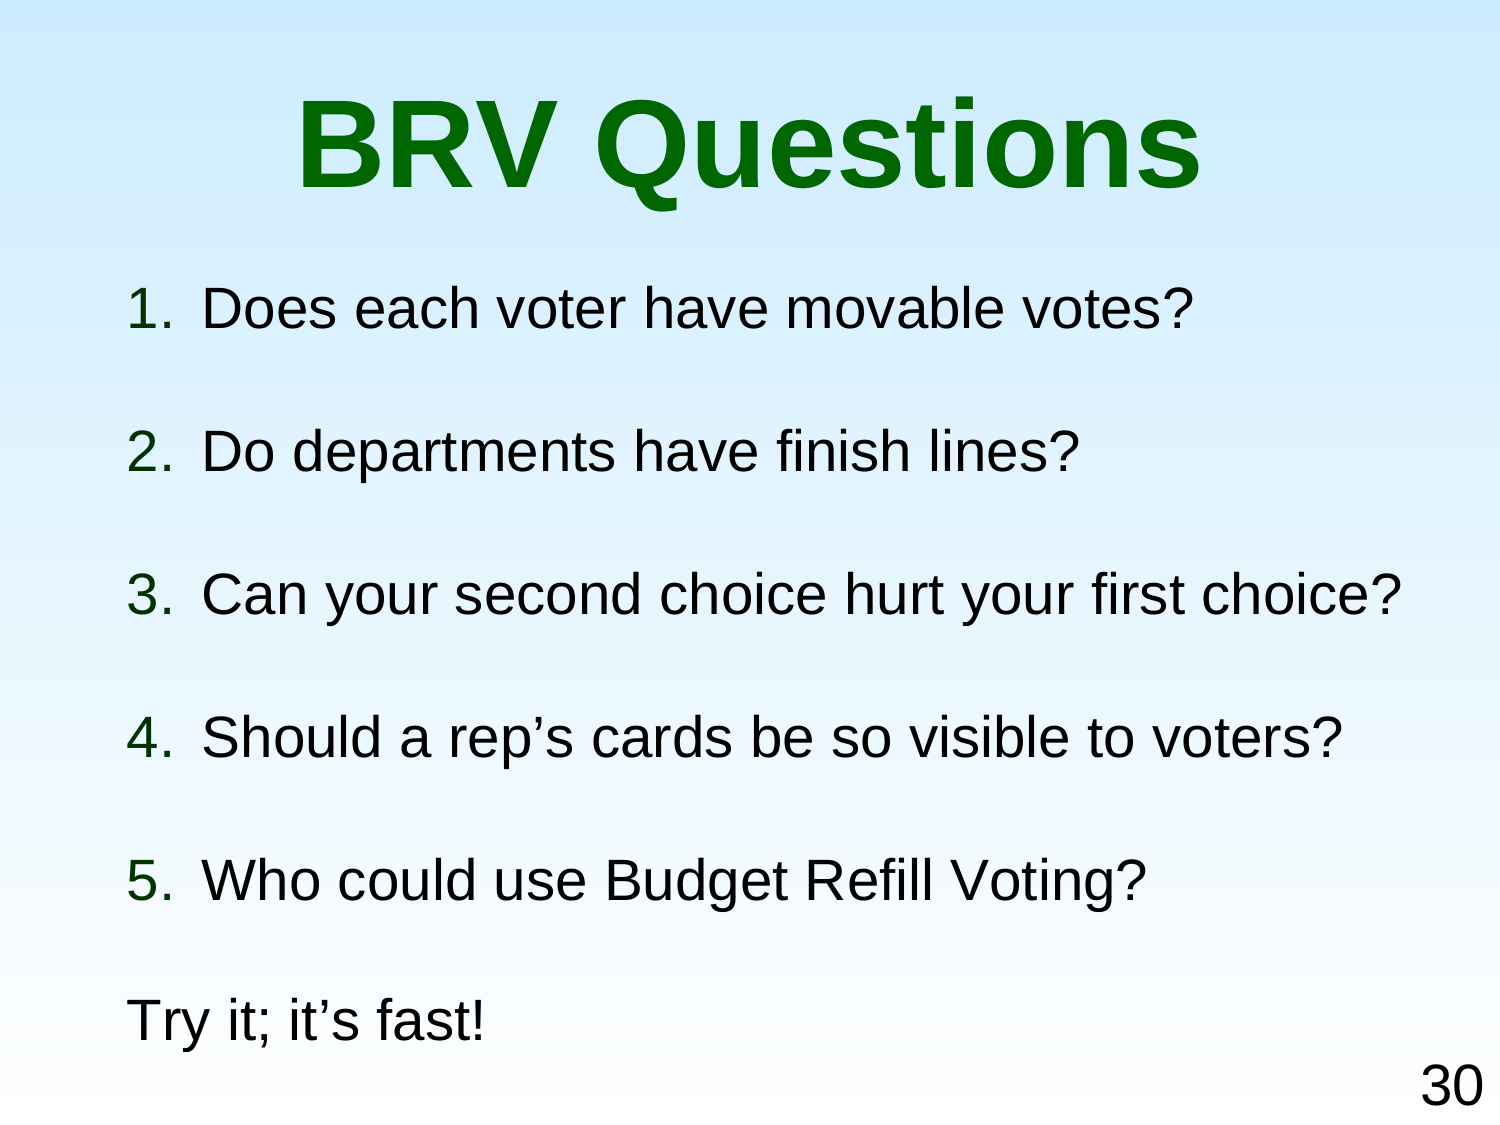

# BRV Questions
Does each voter have movable votes?
Do departments have finish lines?
Can your second choice hurt your first choice?
Should a rep’s cards be so visible to voters?
Who could use Budget Refill Voting?
Try it; it’s fast!